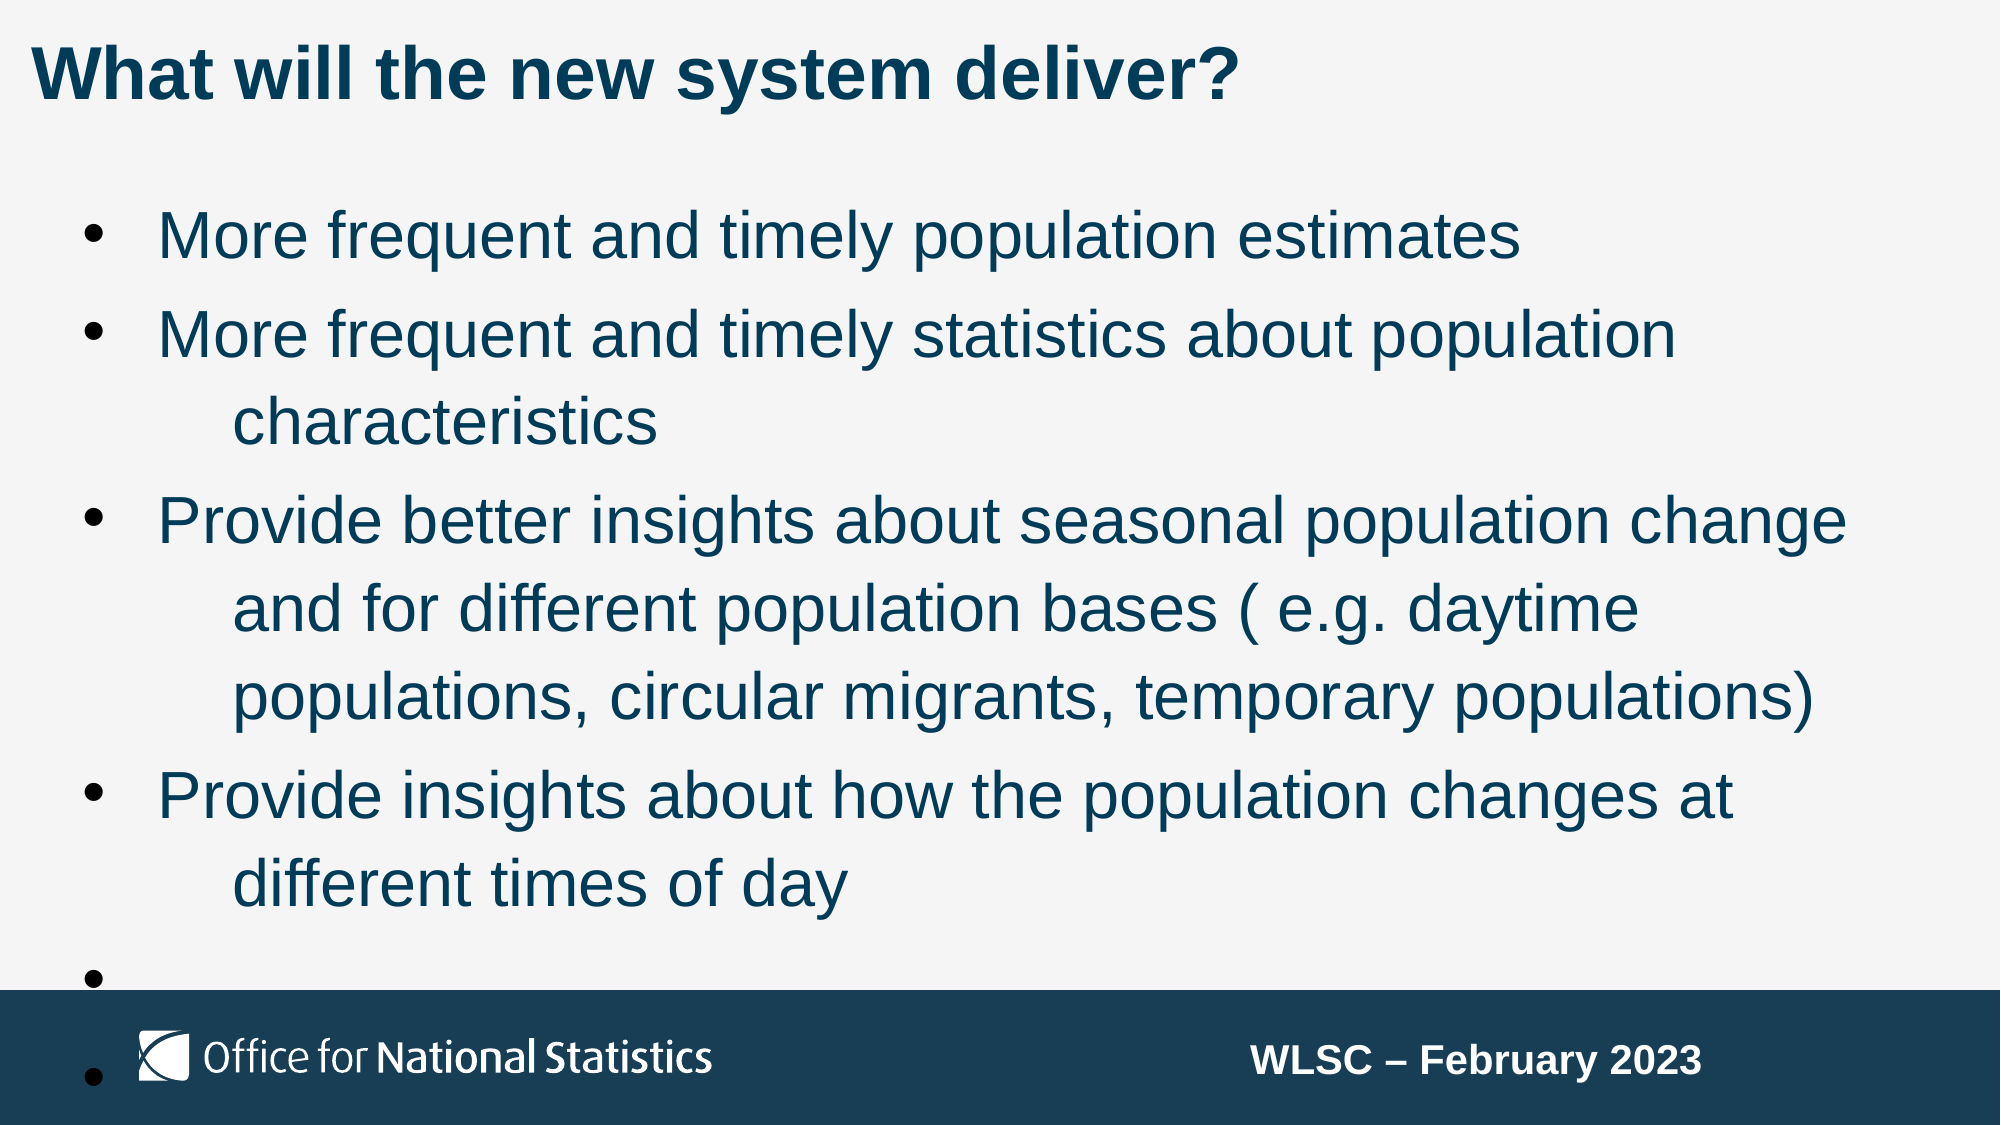

# What will the new system deliver?
More frequent and timely population estimates
More frequent and timely statistics about population characteristics
Provide better insights about seasonal population change and for different population bases ( e.g. daytime populations, circular migrants, temporary populations)
Provide insights about how the population changes at different times of day
WLSC – February 2023